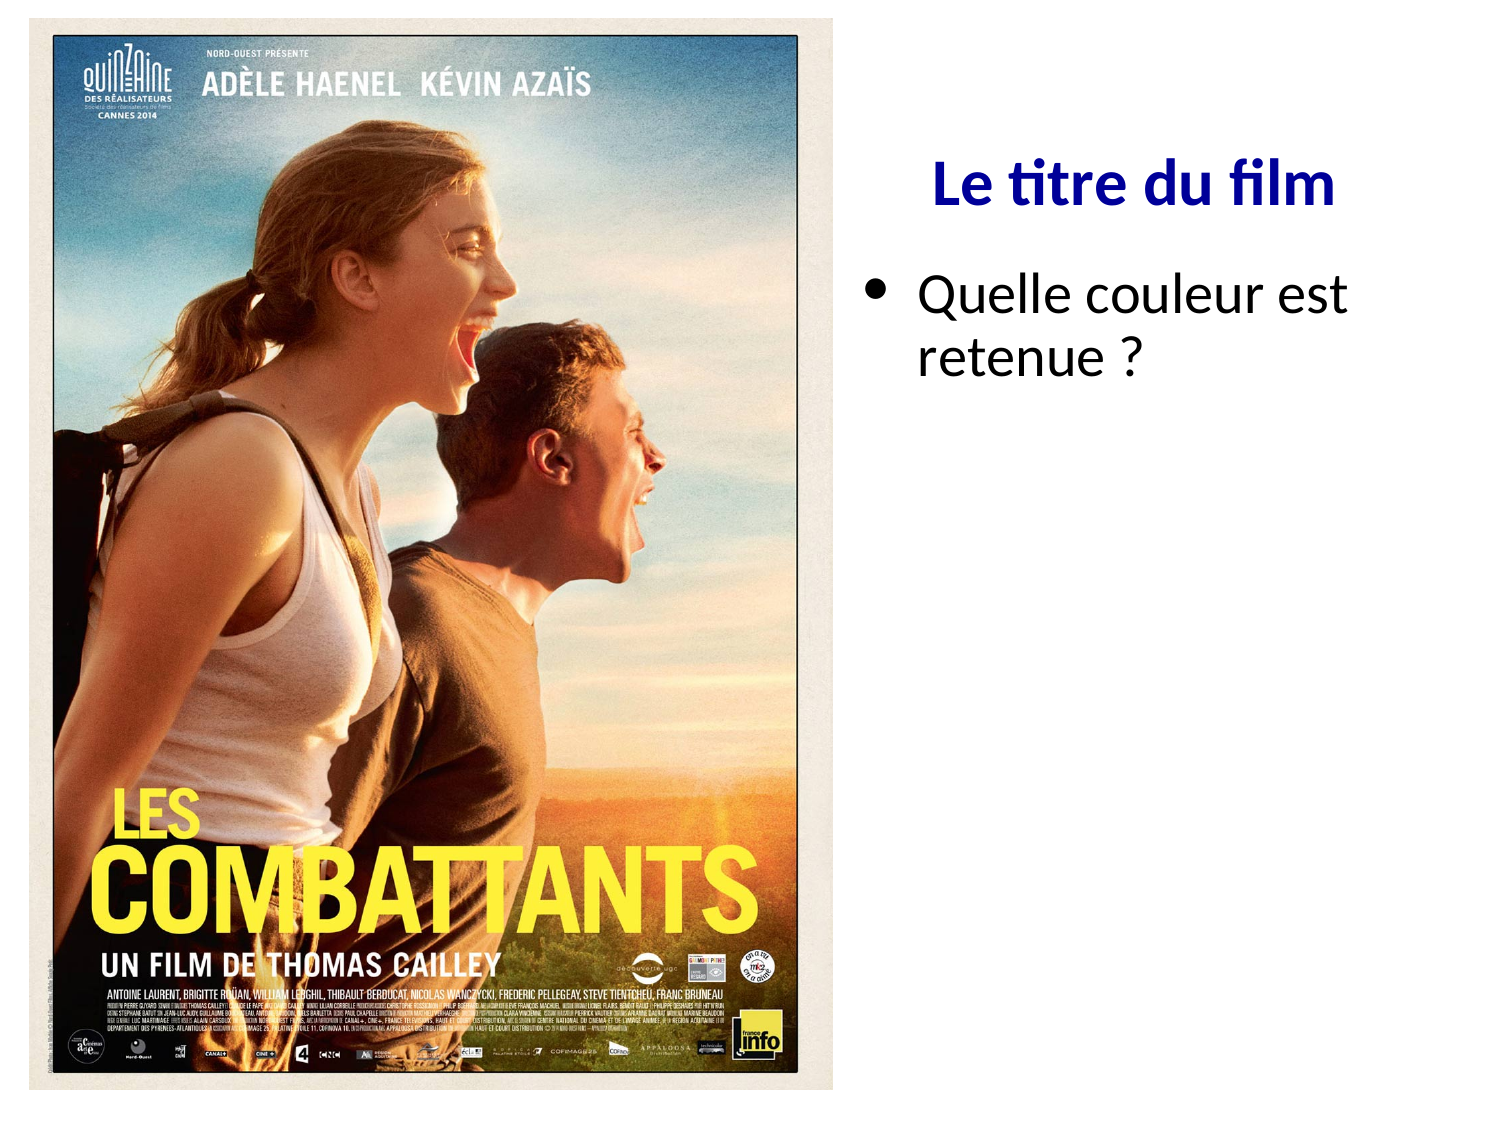

# Le titre du film
Quelle couleur est retenue ?